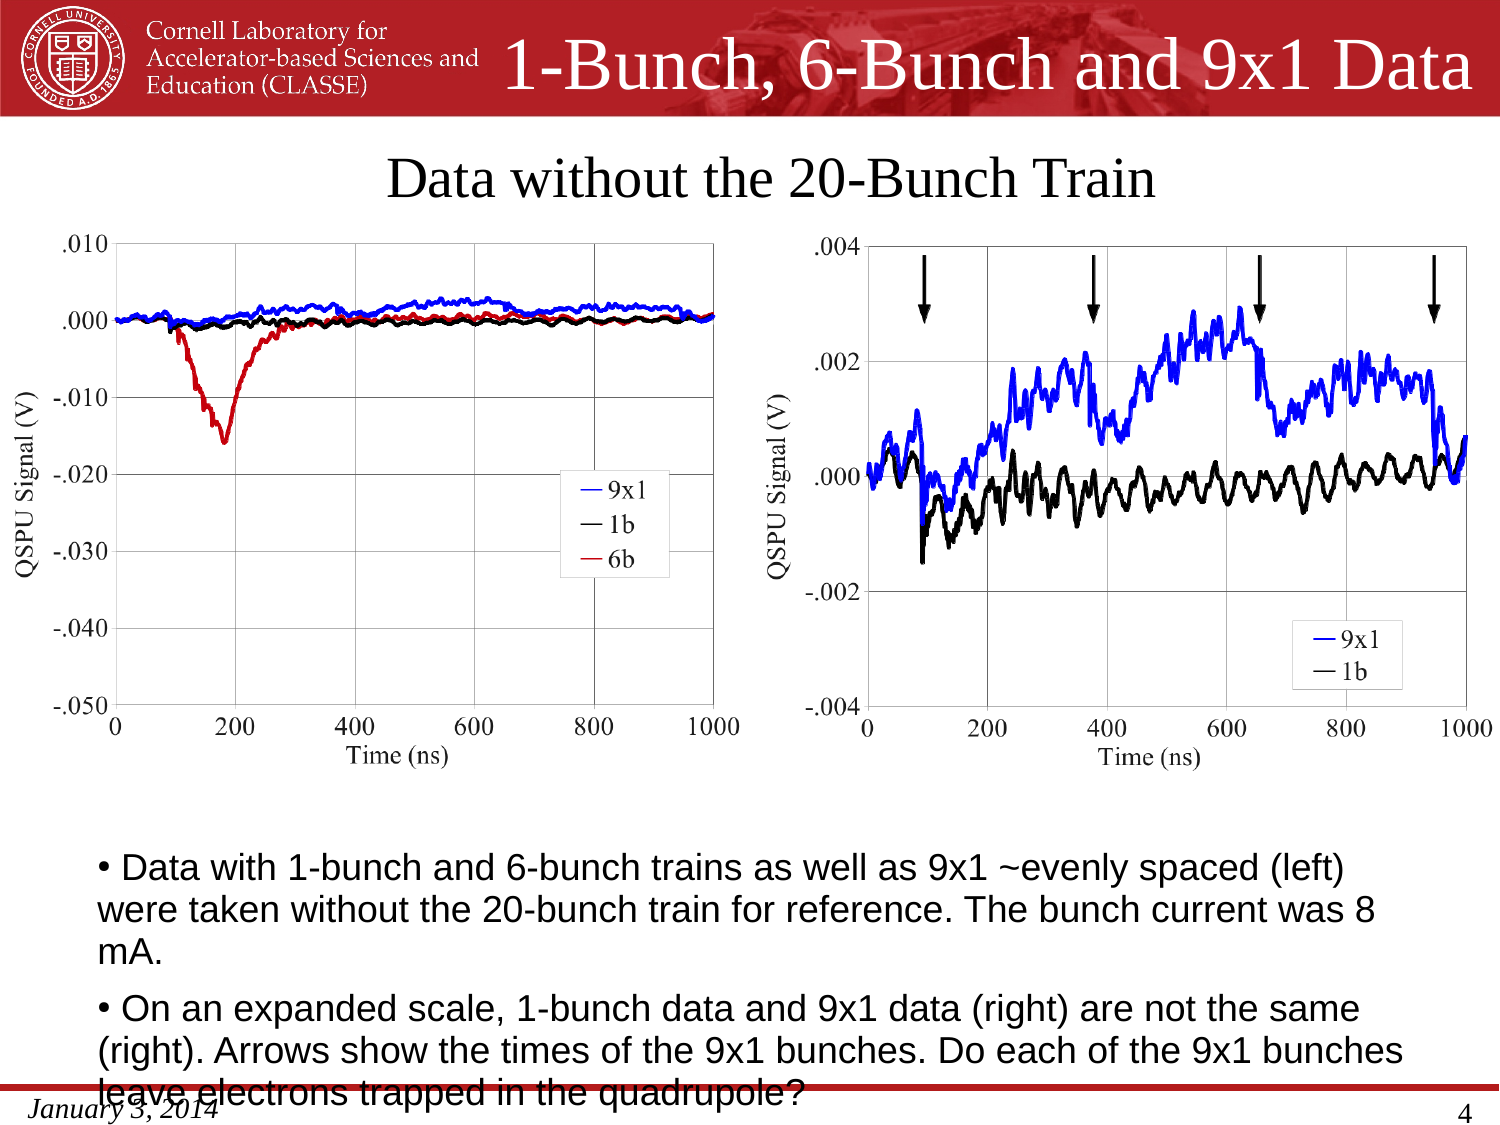

1-Bunch, 6-Bunch and 9x1 Data
#
Data without the 20-Bunch Train
 Data with 1-bunch and 6-bunch trains as well as 9x1 ~evenly spaced (left) were taken without the 20-bunch train for reference. The bunch current was 8 mA.
 On an expanded scale, 1-bunch data and 9x1 data (right) are not the same (right). Arrows show the times of the 9x1 bunches. Do each of the 9x1 bunches leave electrons trapped in the quadrupole?
January 3, 2014